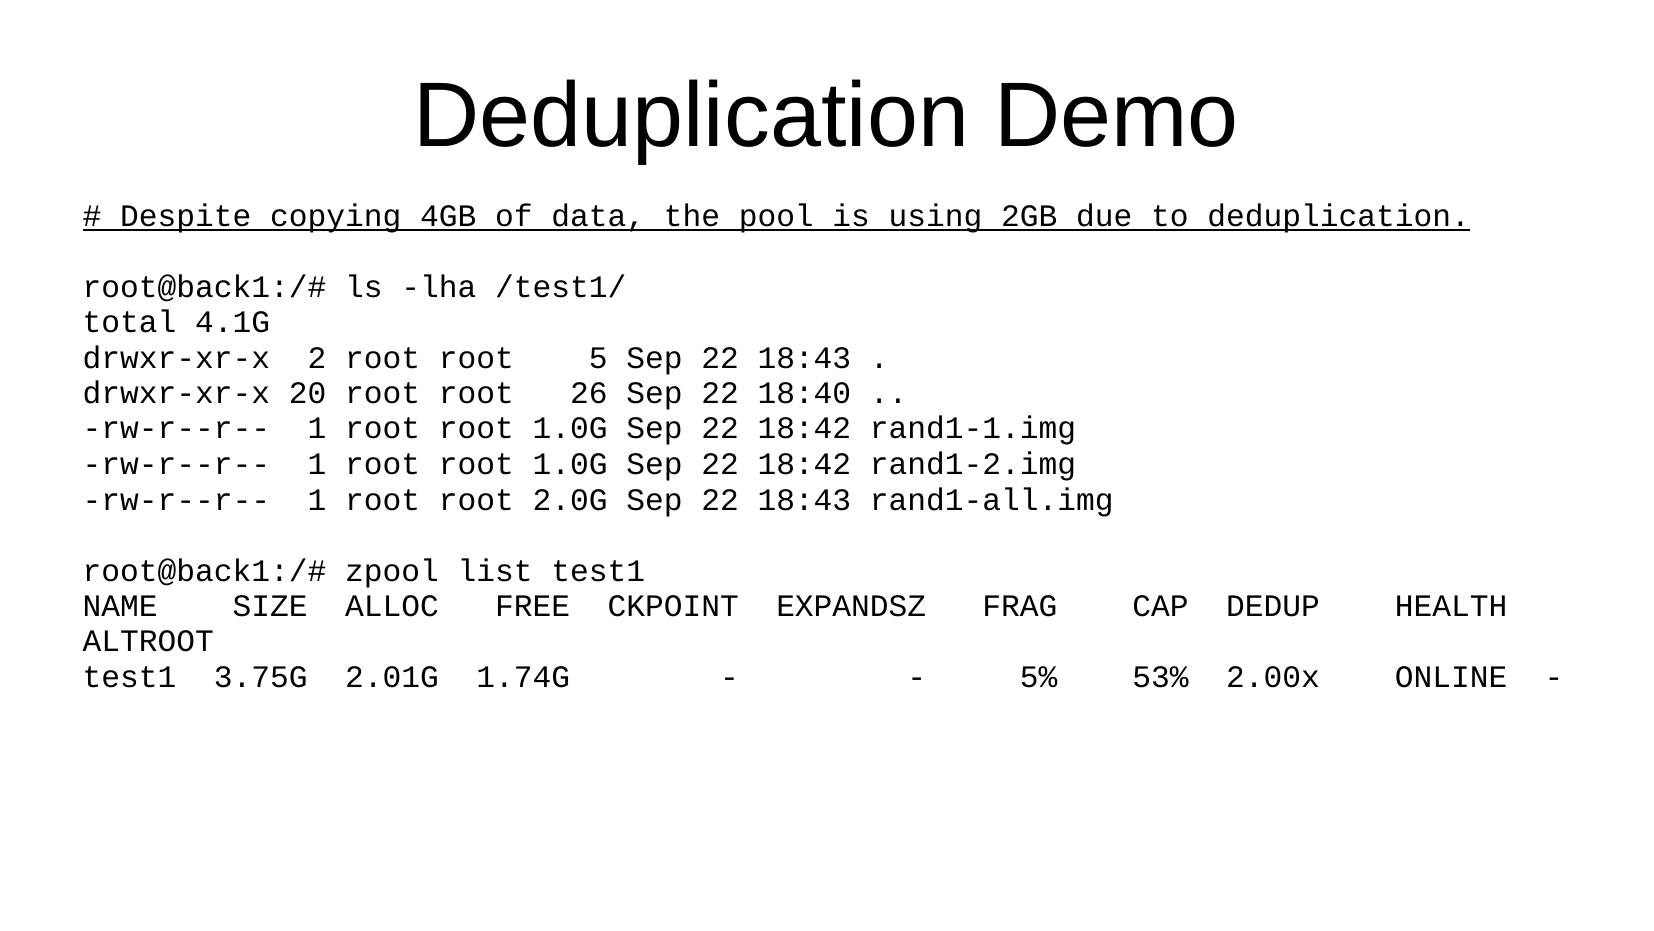

# Deduplication Demo
# Despite copying 4GB of data, the pool is using 2GB due to deduplication.
root@back1:/# ls -lha /test1/
total 4.1G
drwxr-xr-x 2 root root 5 Sep 22 18:43 .
drwxr-xr-x 20 root root 26 Sep 22 18:40 ..
-rw-r--r-- 1 root root 1.0G Sep 22 18:42 rand1-1.img
-rw-r--r-- 1 root root 1.0G Sep 22 18:42 rand1-2.img
-rw-r--r-- 1 root root 2.0G Sep 22 18:43 rand1-all.img
root@back1:/# zpool list test1
NAME SIZE ALLOC FREE CKPOINT EXPANDSZ FRAG CAP DEDUP HEALTH ALTROOT
test1 3.75G 2.01G 1.74G - - 5% 53% 2.00x ONLINE -